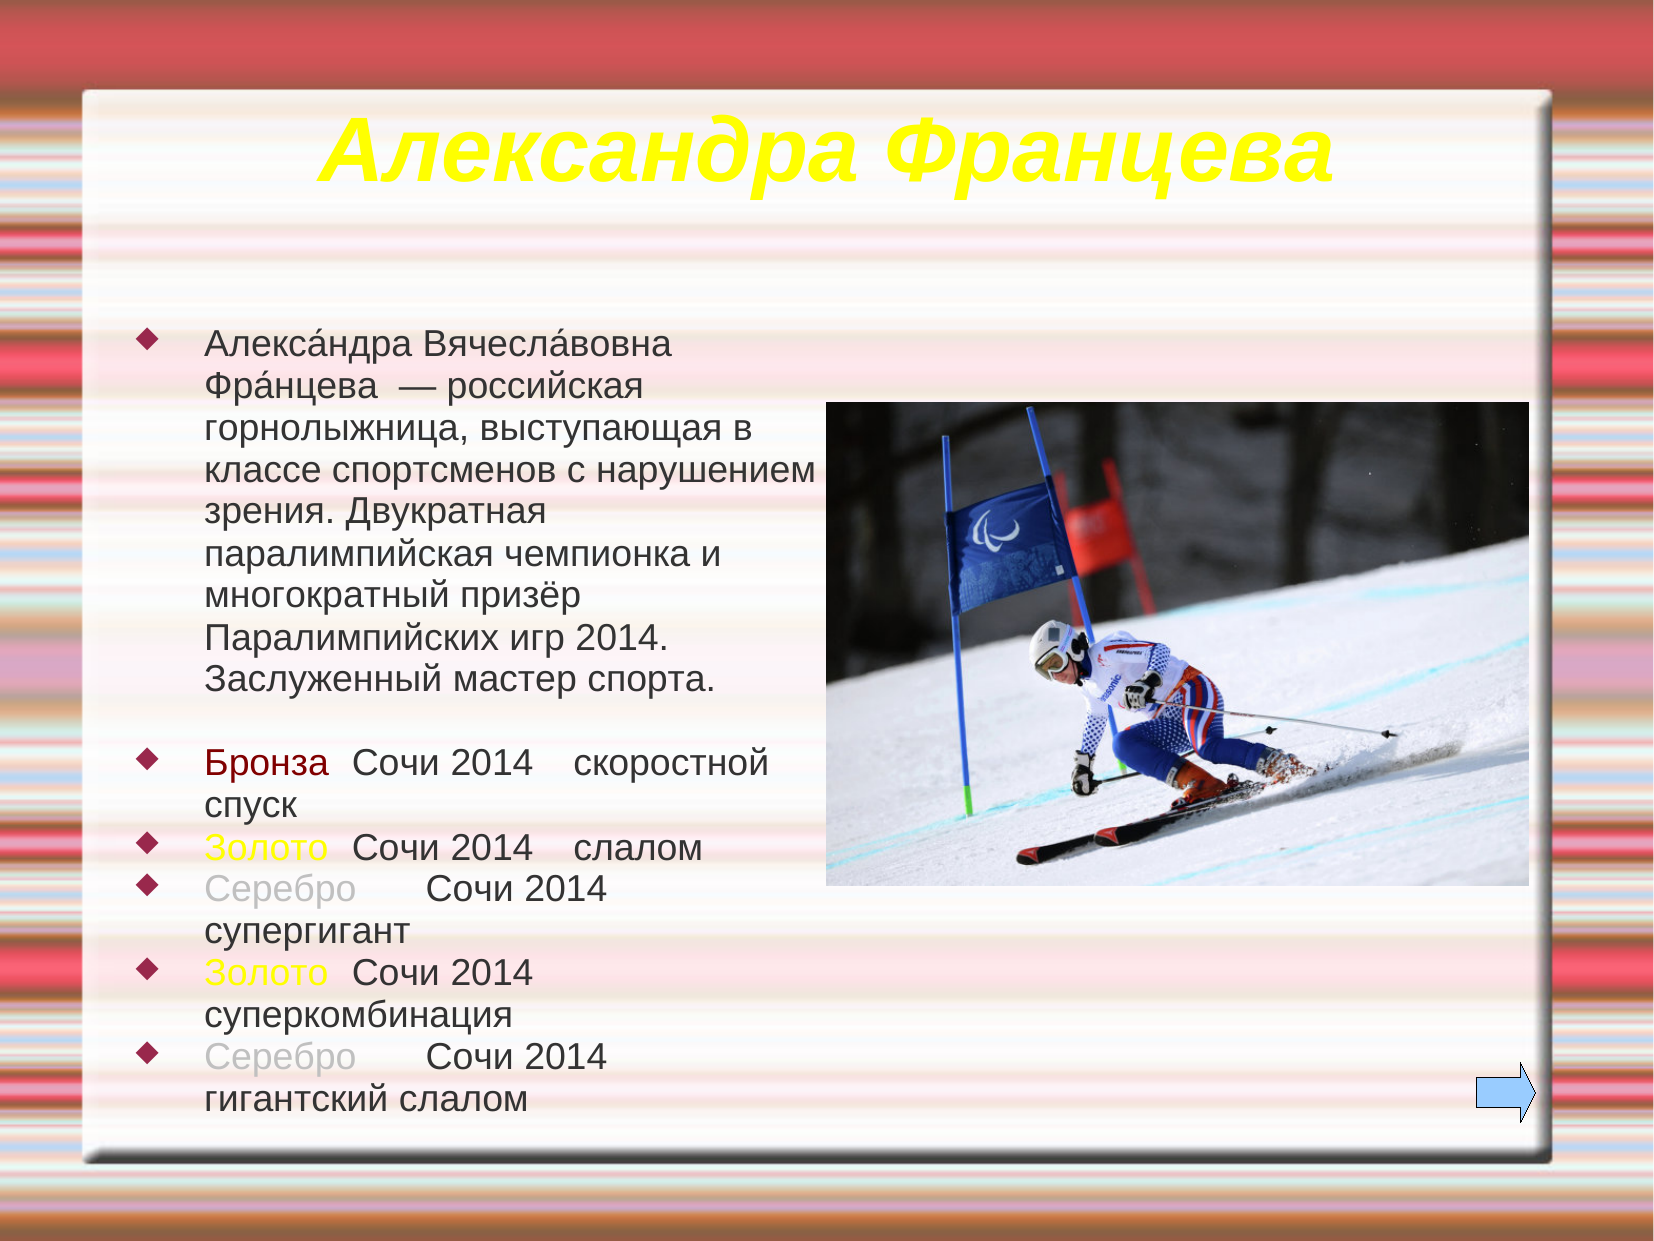

# Александра Францева
Алекса́ндра Вячесла́вовна Фра́нцева — российская горнолыжница, выступающая в классе спортсменов с нарушением зрения. Двукратная паралимпийская чемпионка и многократный призёр Паралимпийских игр 2014. Заслуженный мастер спорта.
Бронза 	Сочи 2014 	скоростной спуск
Золото 	Сочи 2014 	слалом
Серебро 	Сочи 2014 	супергигант
Золото 	Сочи 2014 	суперкомбинация
Серебро 	Сочи 2014 	гигантский слалом